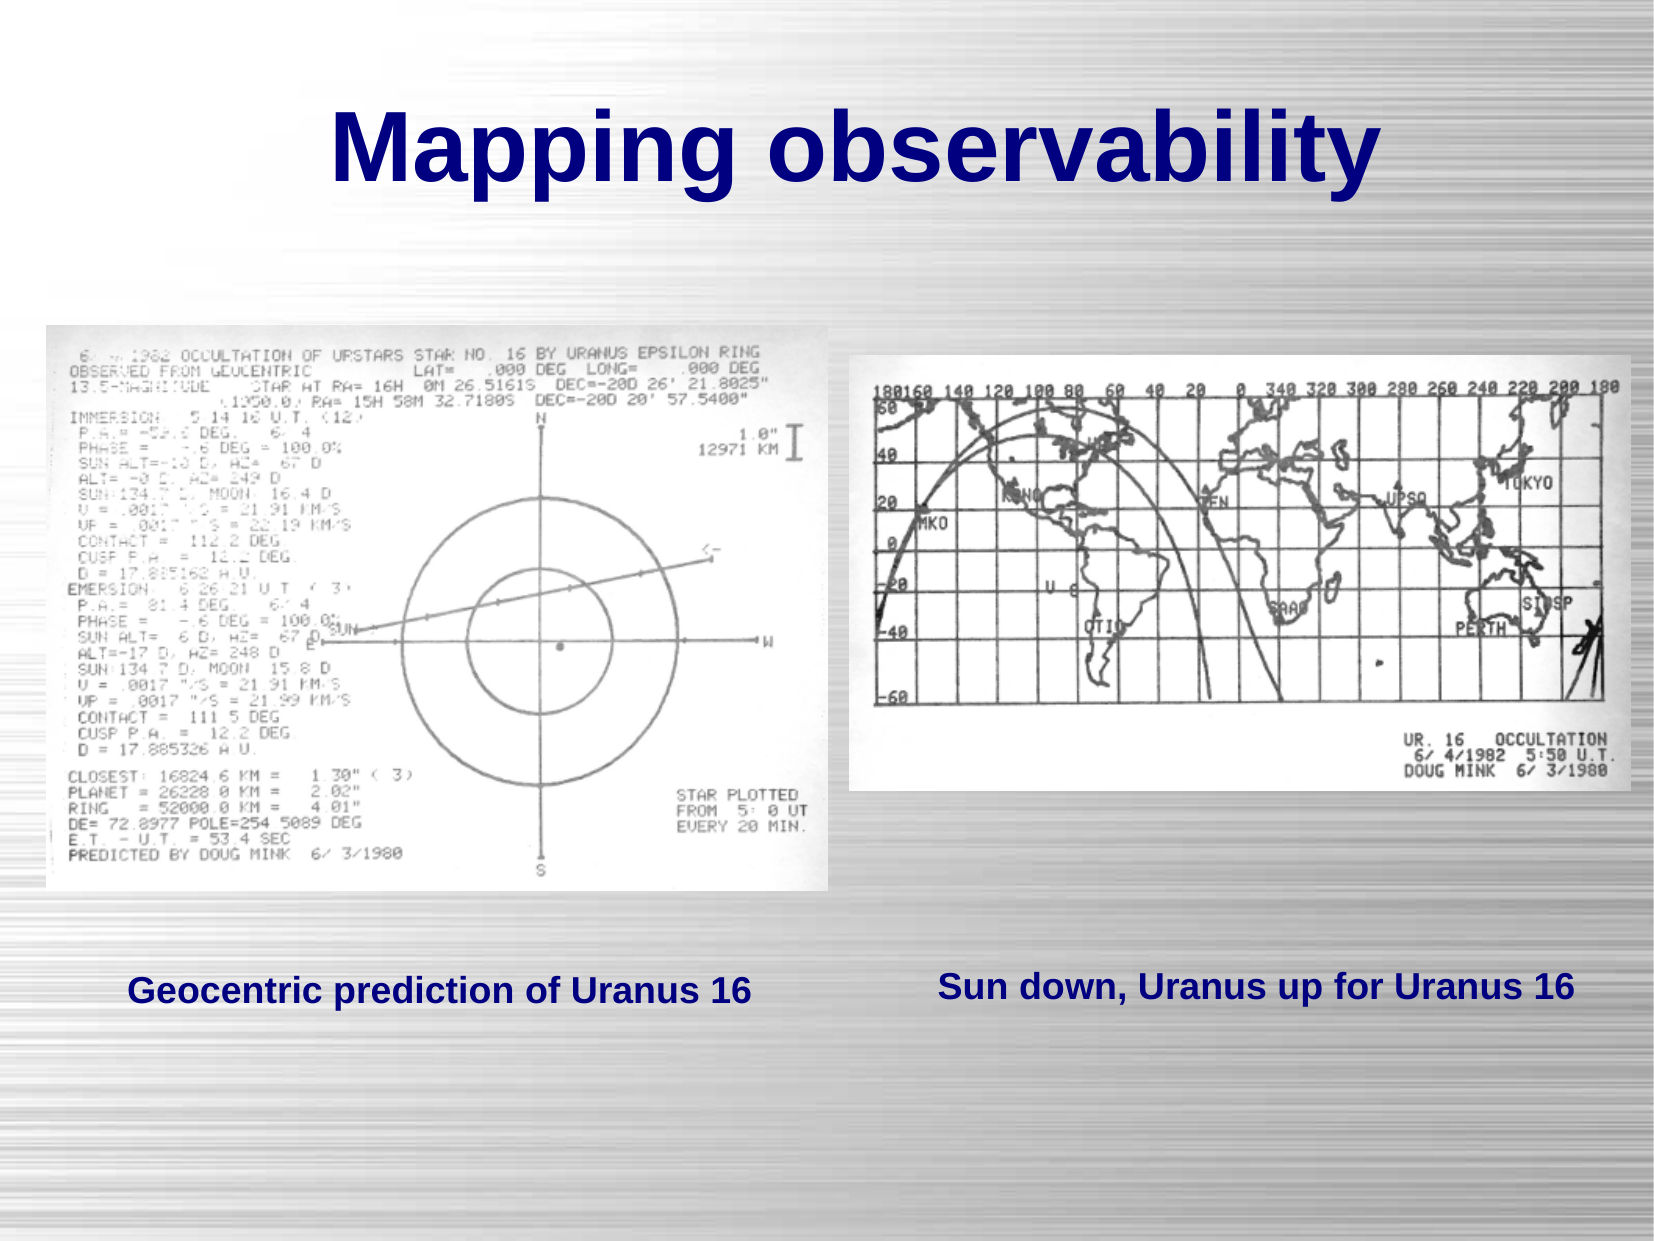

Mapping observability
Sun down, Uranus up for Uranus 16
Geocentric prediction of Uranus 16